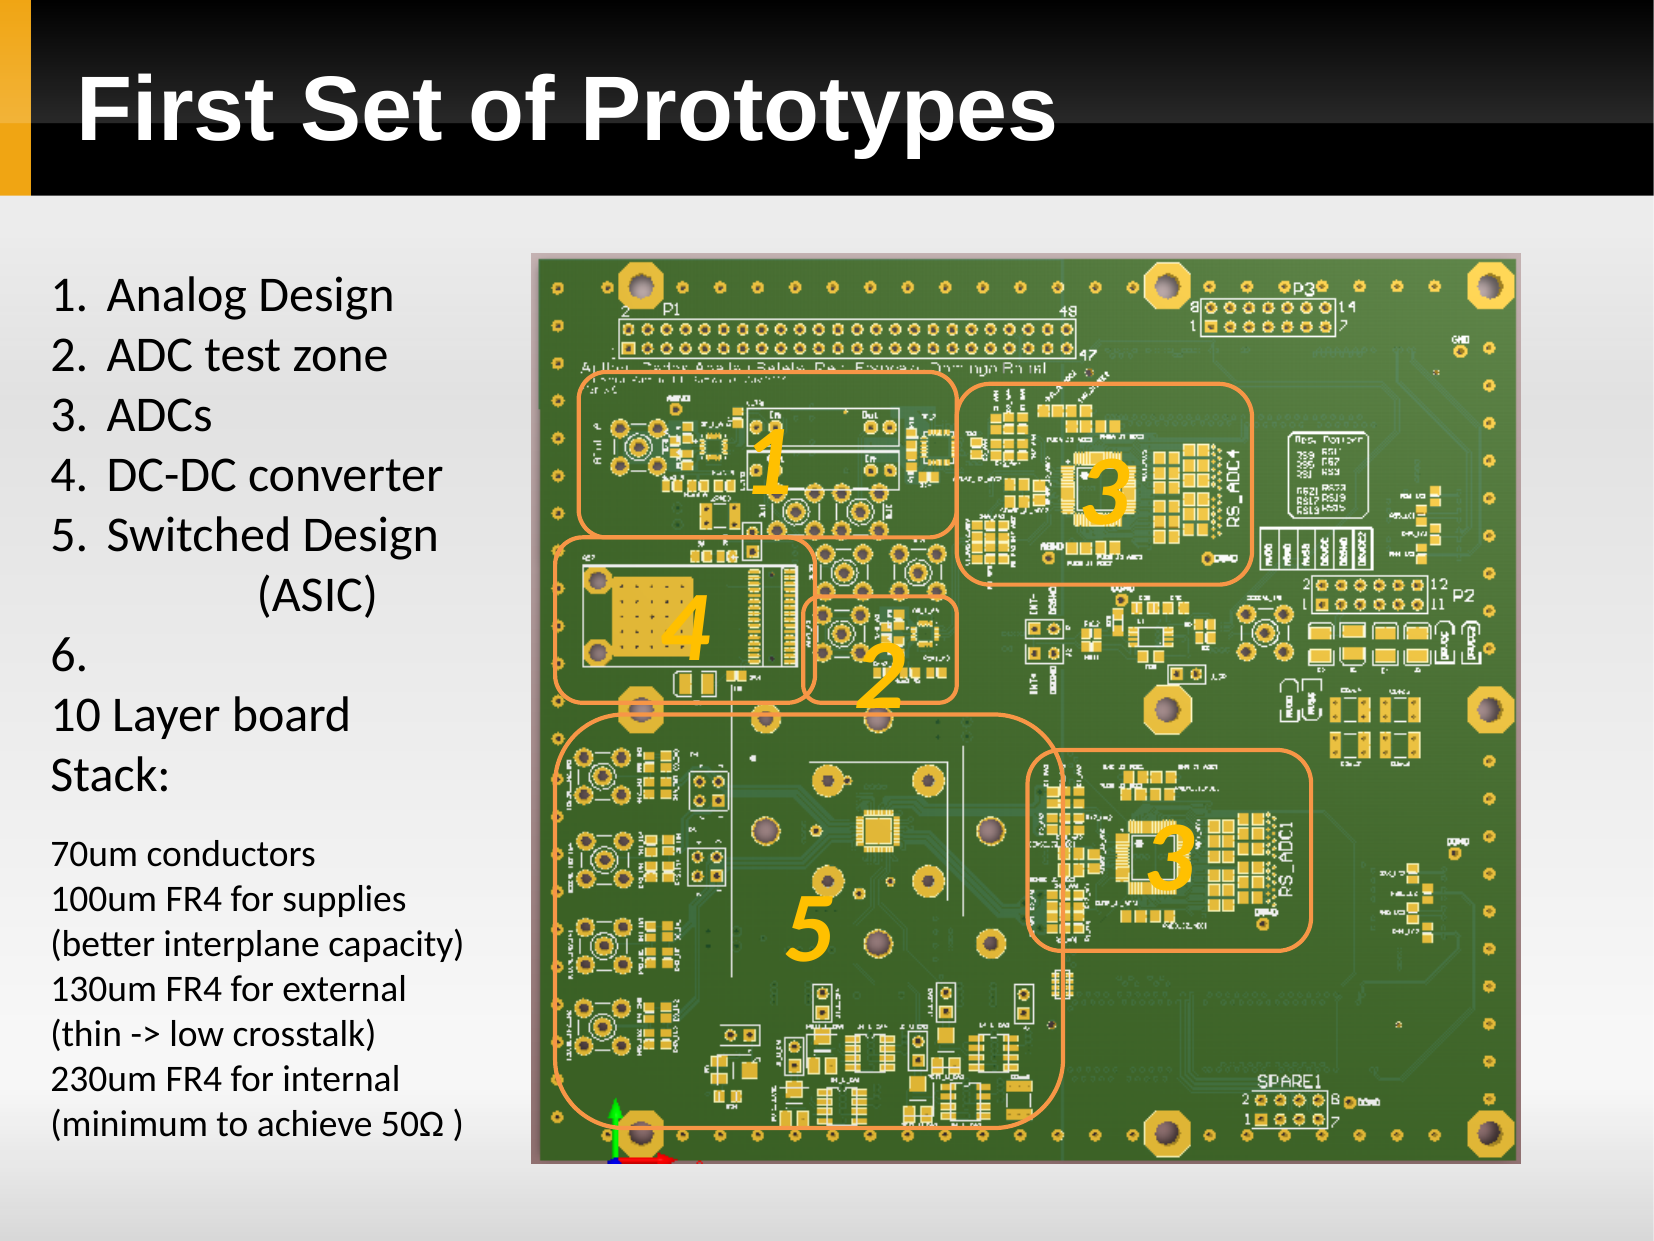

# First Set of Prototypes
Analog Design
ADC test zone
ADCs
DC-DC converter
Switched Design
		(ASIC)
10 Layer board
Stack:
70um conductors
100um FR4 for supplies
(better interplane capacity)
130um FR4 for external
(thin -> low crosstalk)
230um FR4 for internal
(minimum to achieve 50Ω )
1
3
4
2
5
3